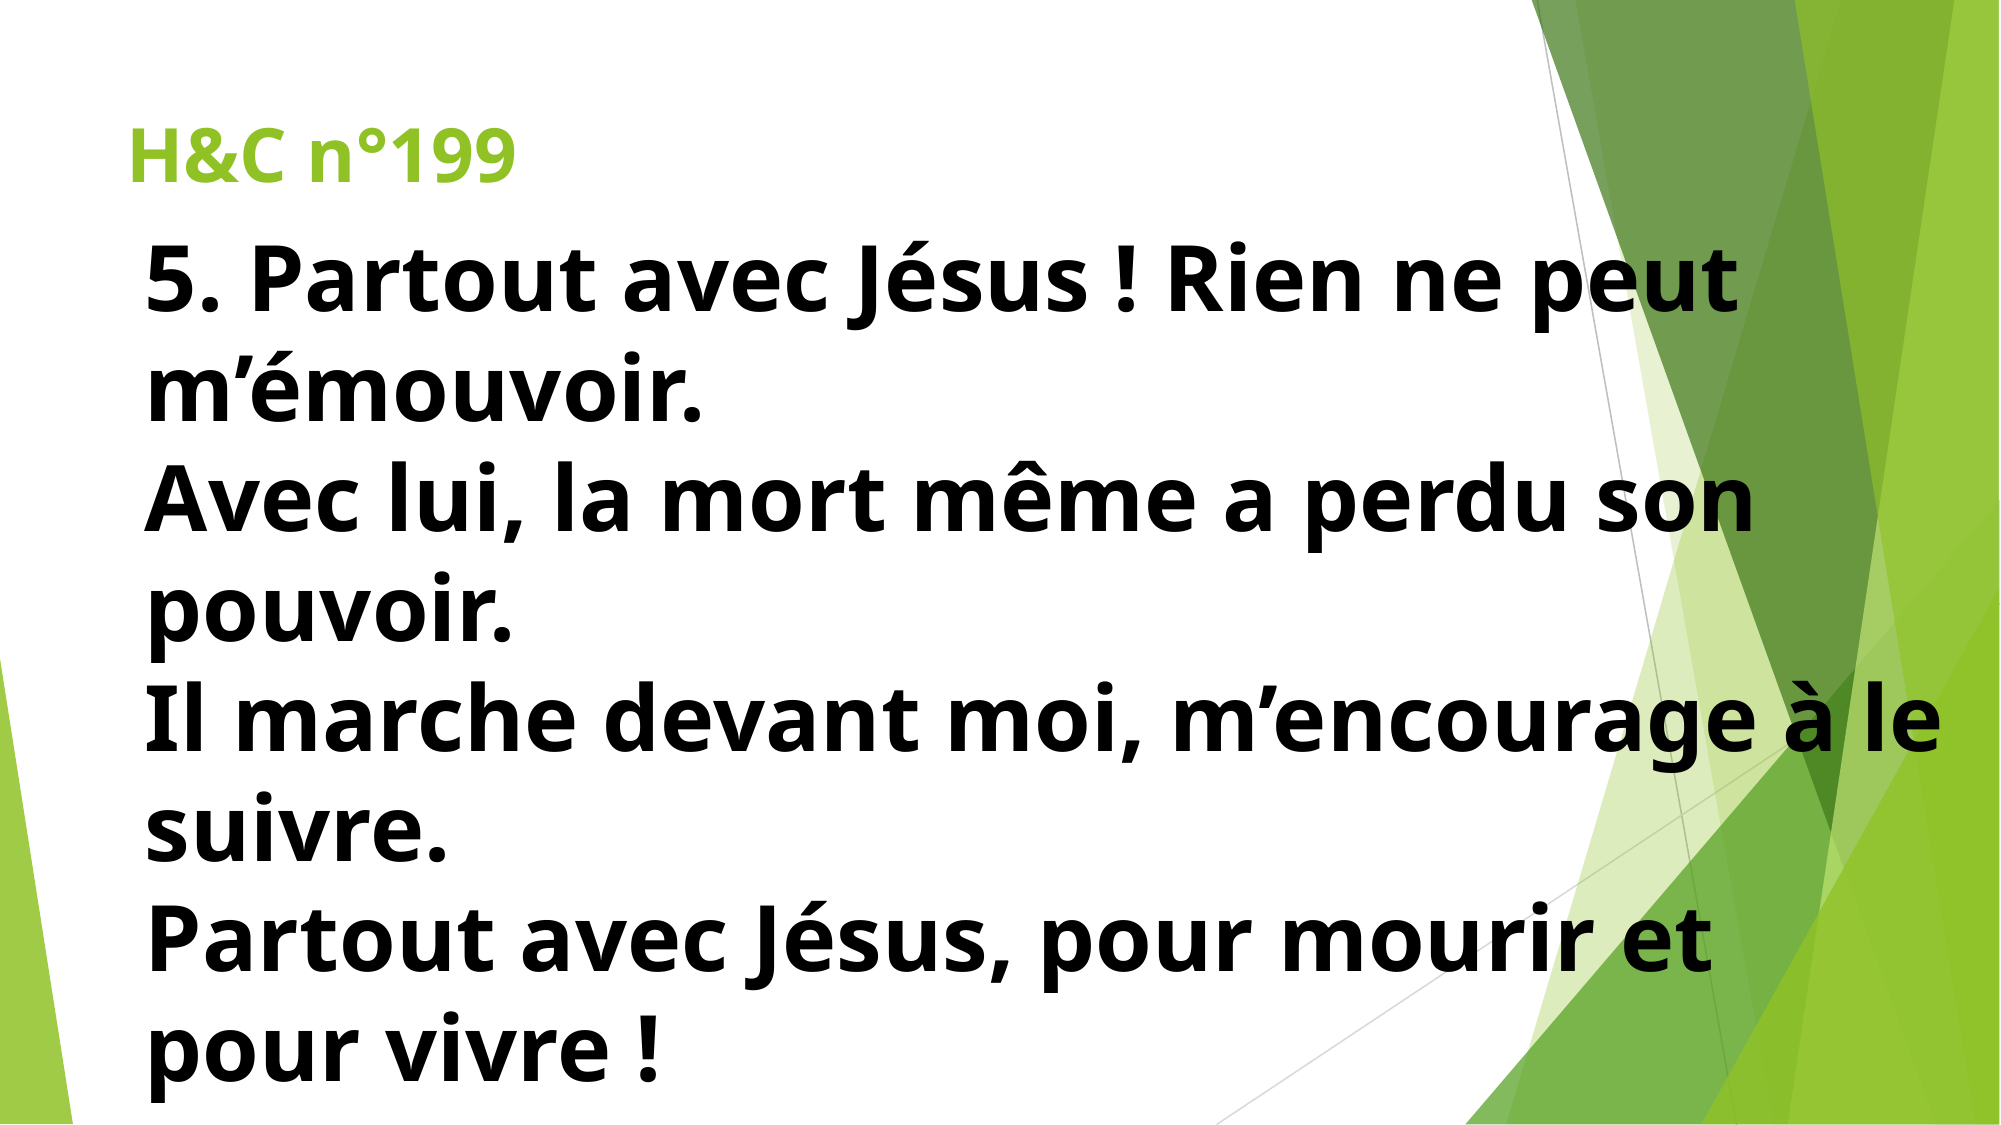

H&C n°199
5. Partout avec Jésus ! Rien ne peut m’émouvoir.
Avec lui, la mort même a perdu son pouvoir.
Il marche devant moi, m’encourage à le suivre.
Partout avec Jésus, pour mourir et pour vivre !